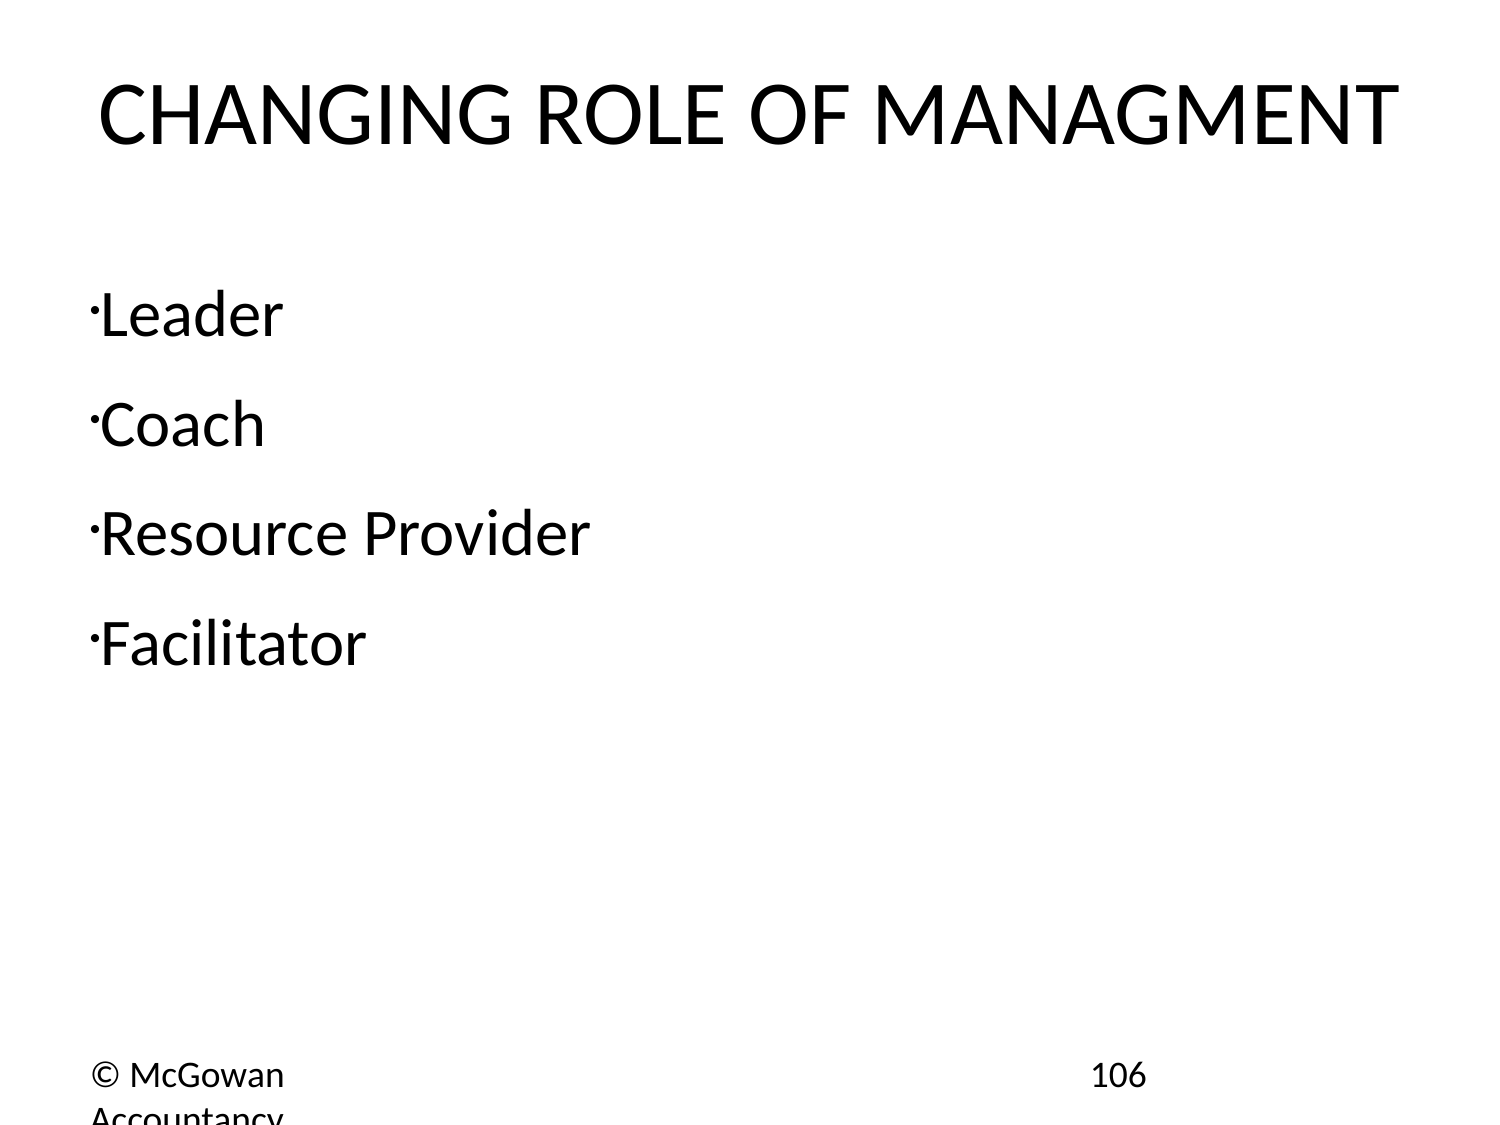

# CHANGING ROLE OF MANAGMENT
Leader
Coach
Resource Provider
Facilitator
© McGowan Accountancy Services
106